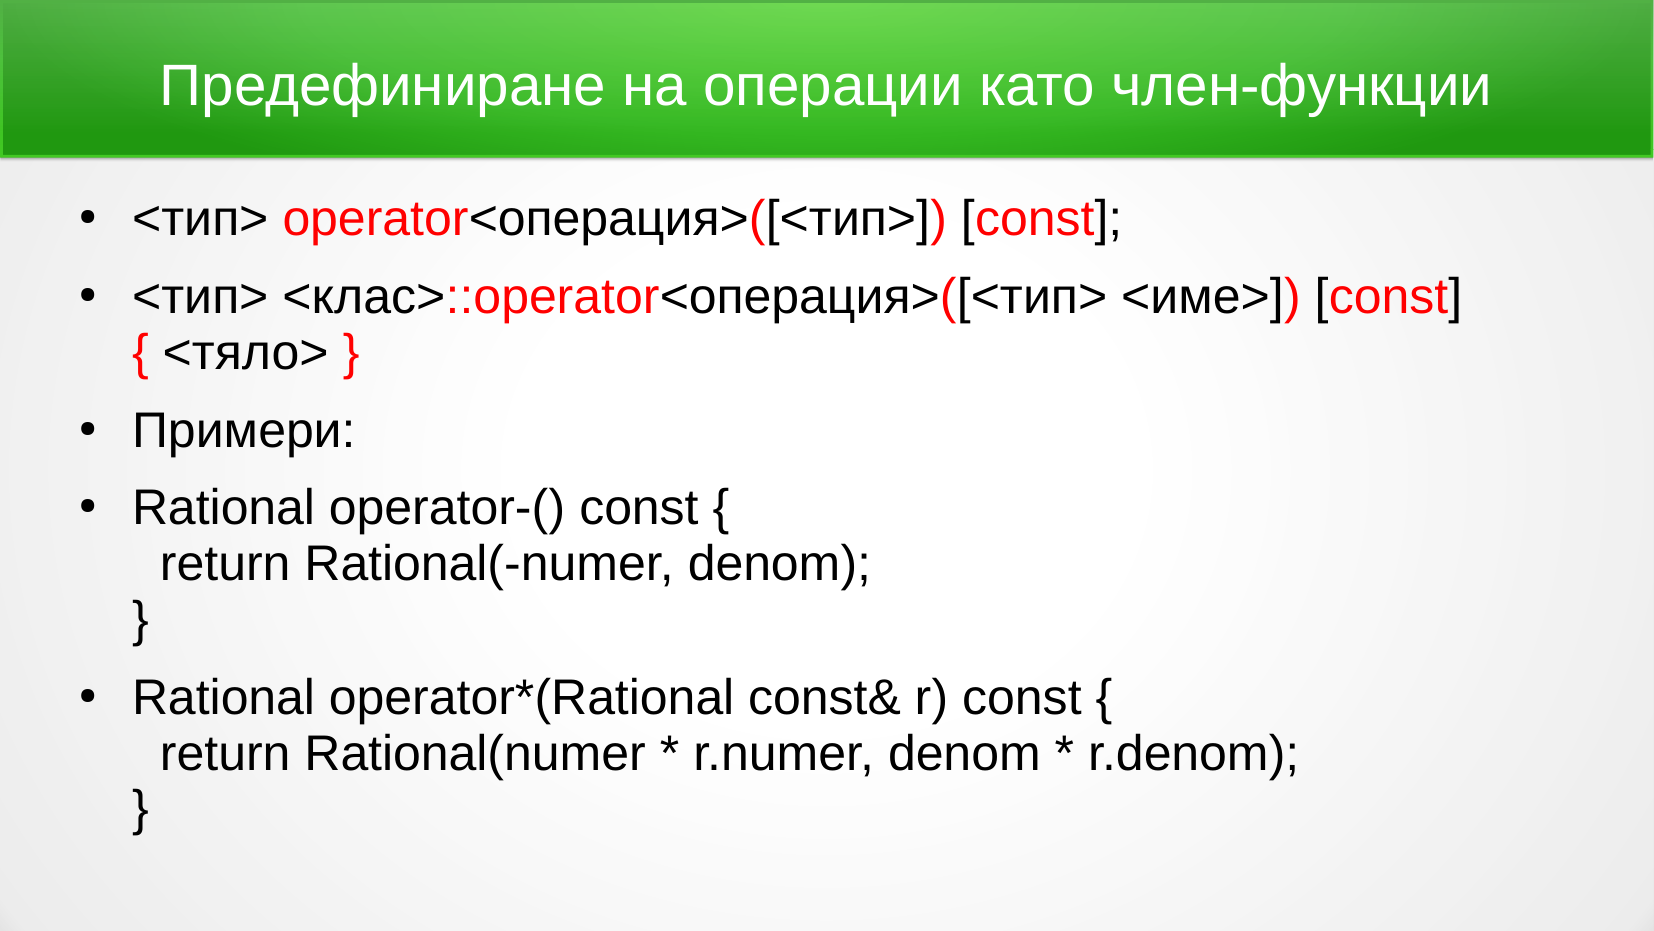

# Предефиниране на операции като член-функции
<тип> operator<операция>([<тип>]) [const];
<тип> <клас>::operator<операция>([<тип> <име>]) [const] { <тяло> }
Примери:
Rational operator-() const {
 return Rational(-numer, denom);
}
Rational operator*(Rational const& r) const {
 return Rational(numer * r.numer, denom * r.denom);
}